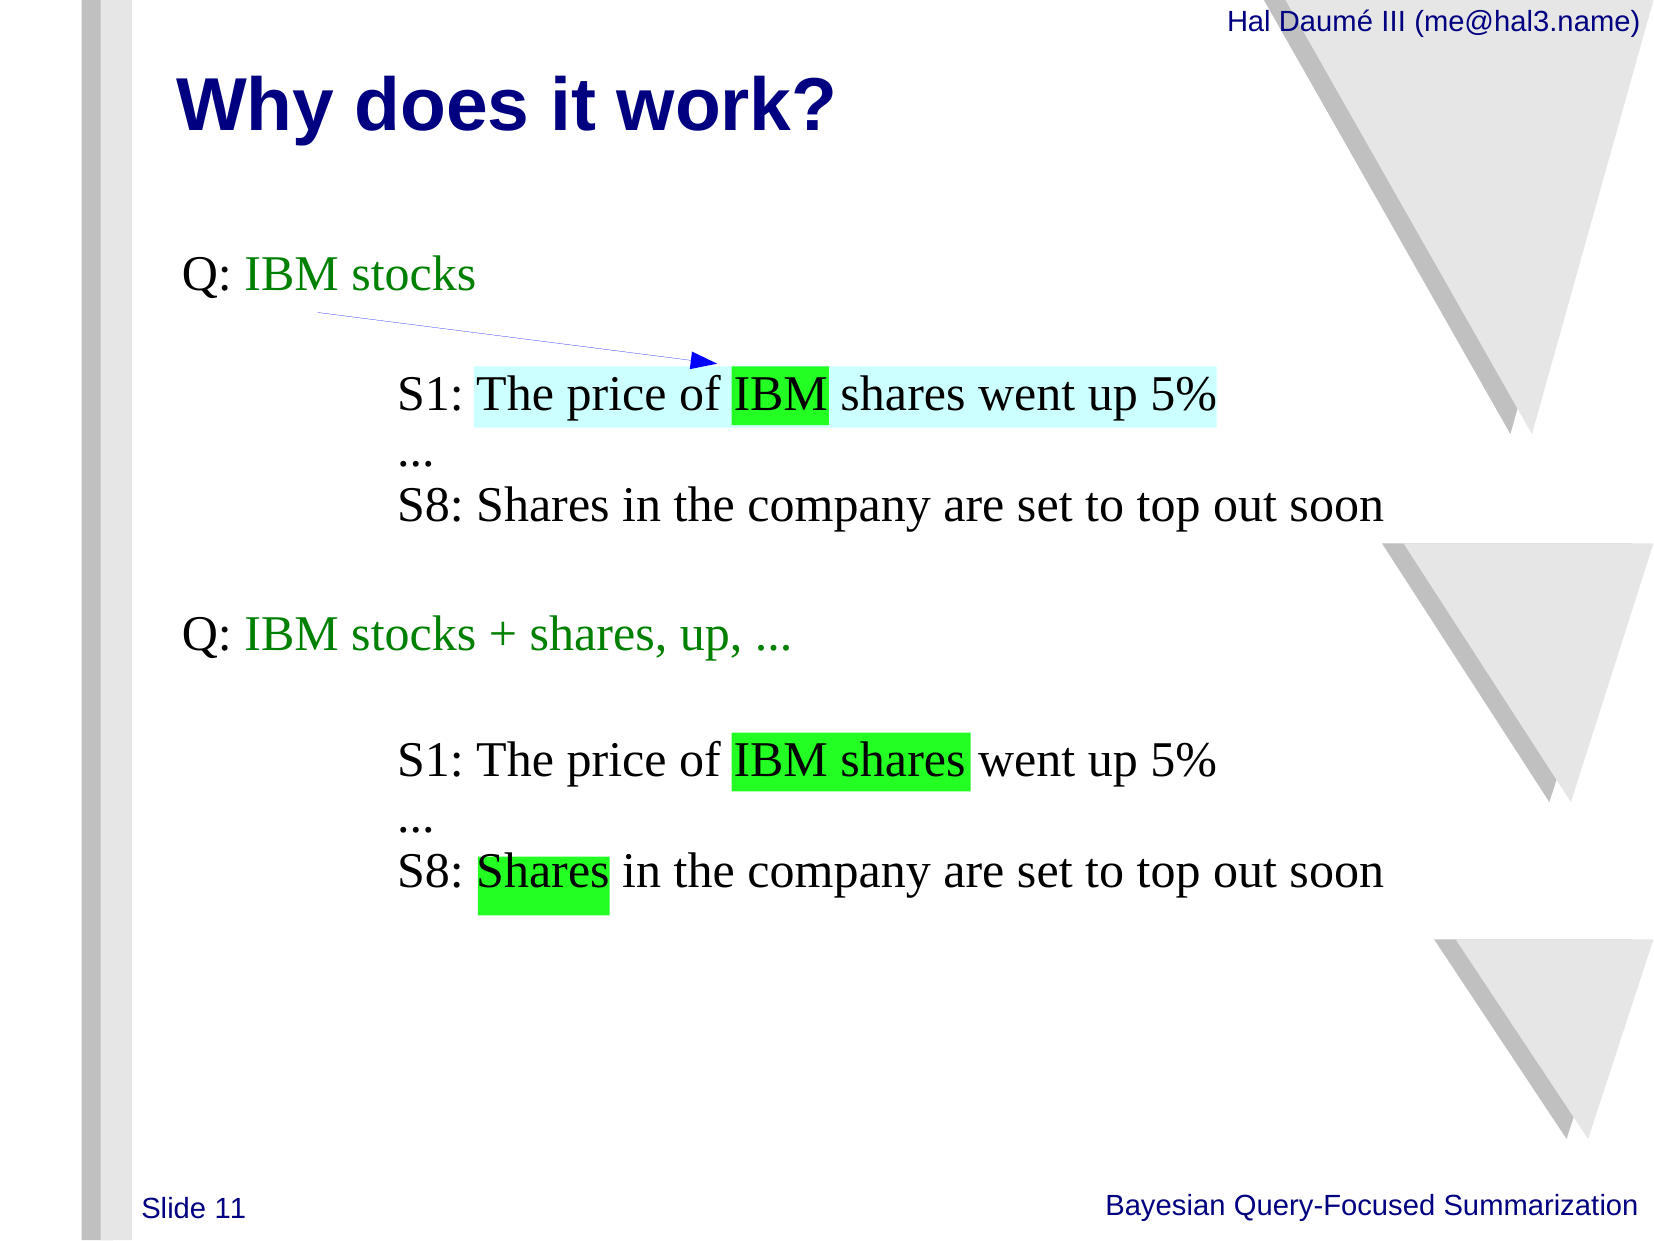

# Why does it work?
Q: IBM stocks
S1: The price of IBM shares went up 5%
...
S8: Shares in the company are set to top out soon
Q: IBM stocks + shares, up, ...
S1: The price of IBM shares went up 5%
...
S8: Shares in the company are set to top out soon